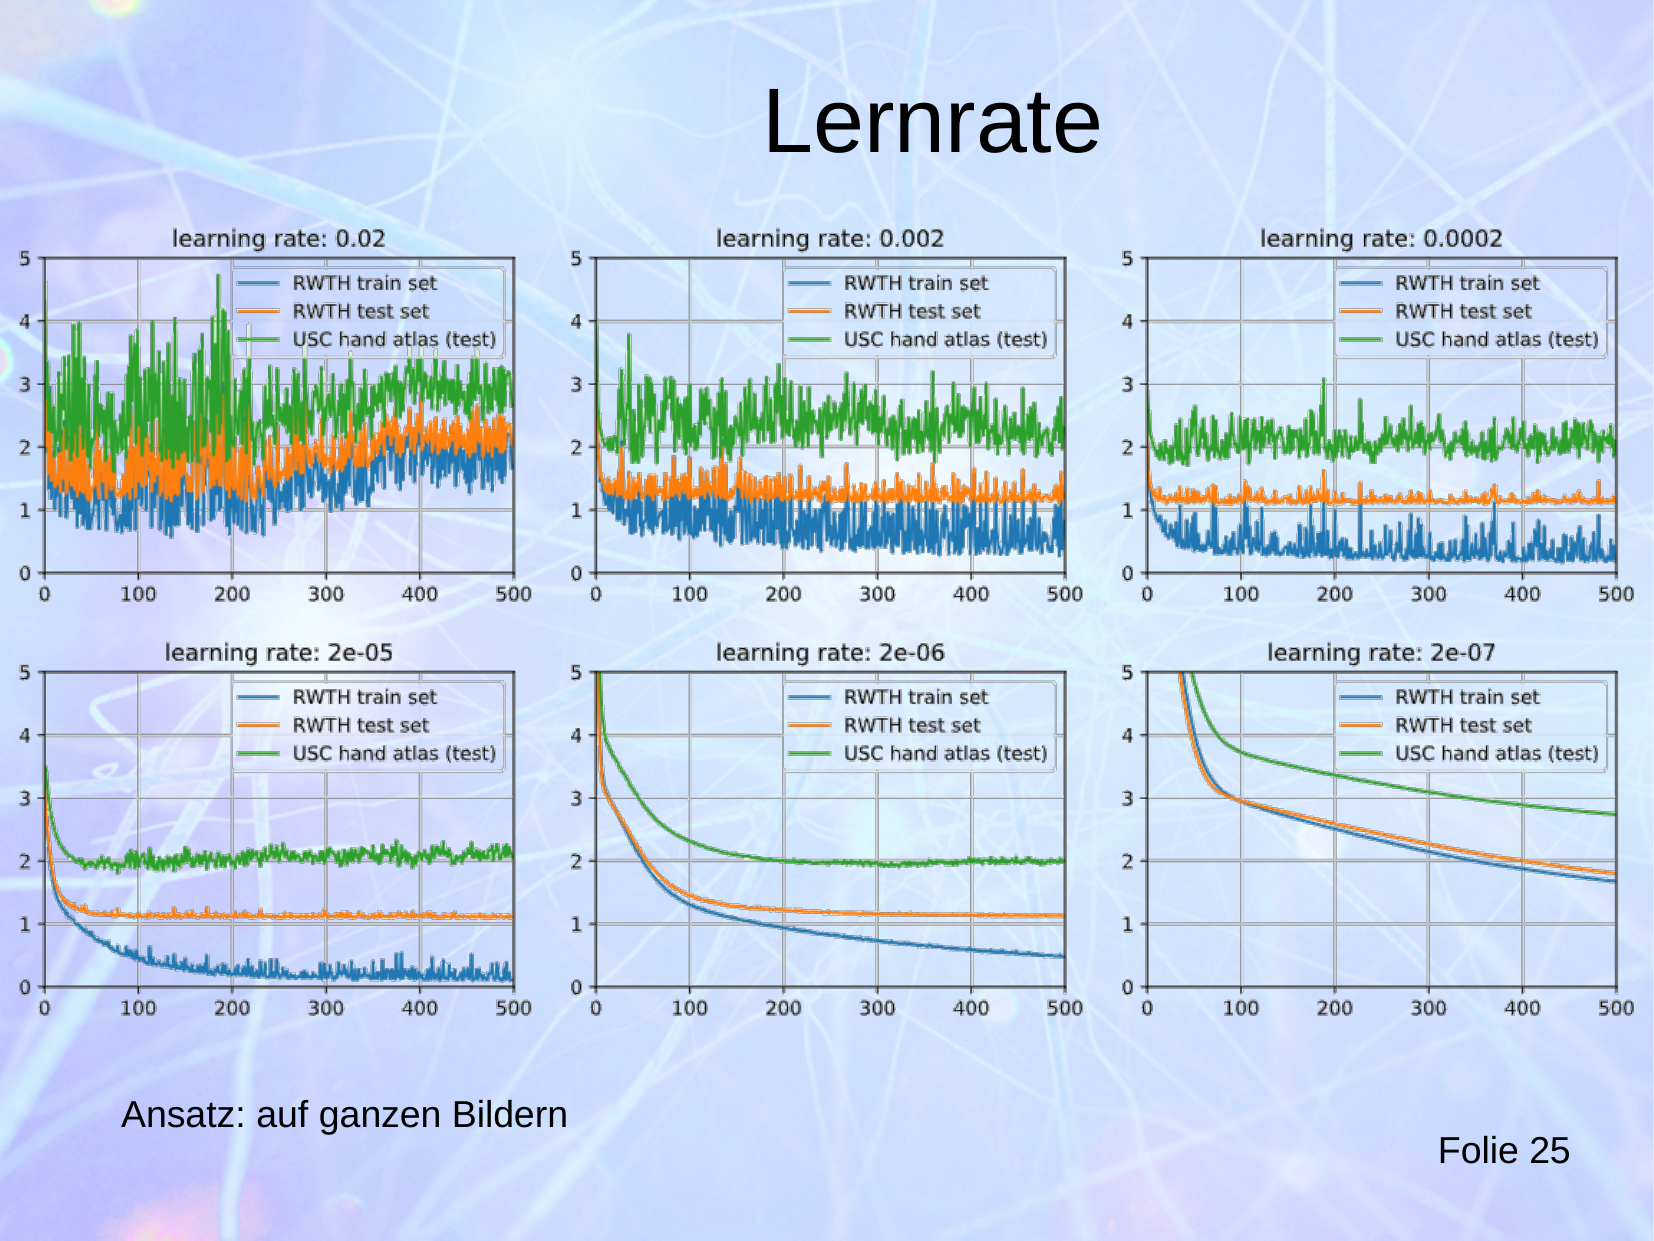

# Lernrate
Ansatz: auf ganzen Bildern
25